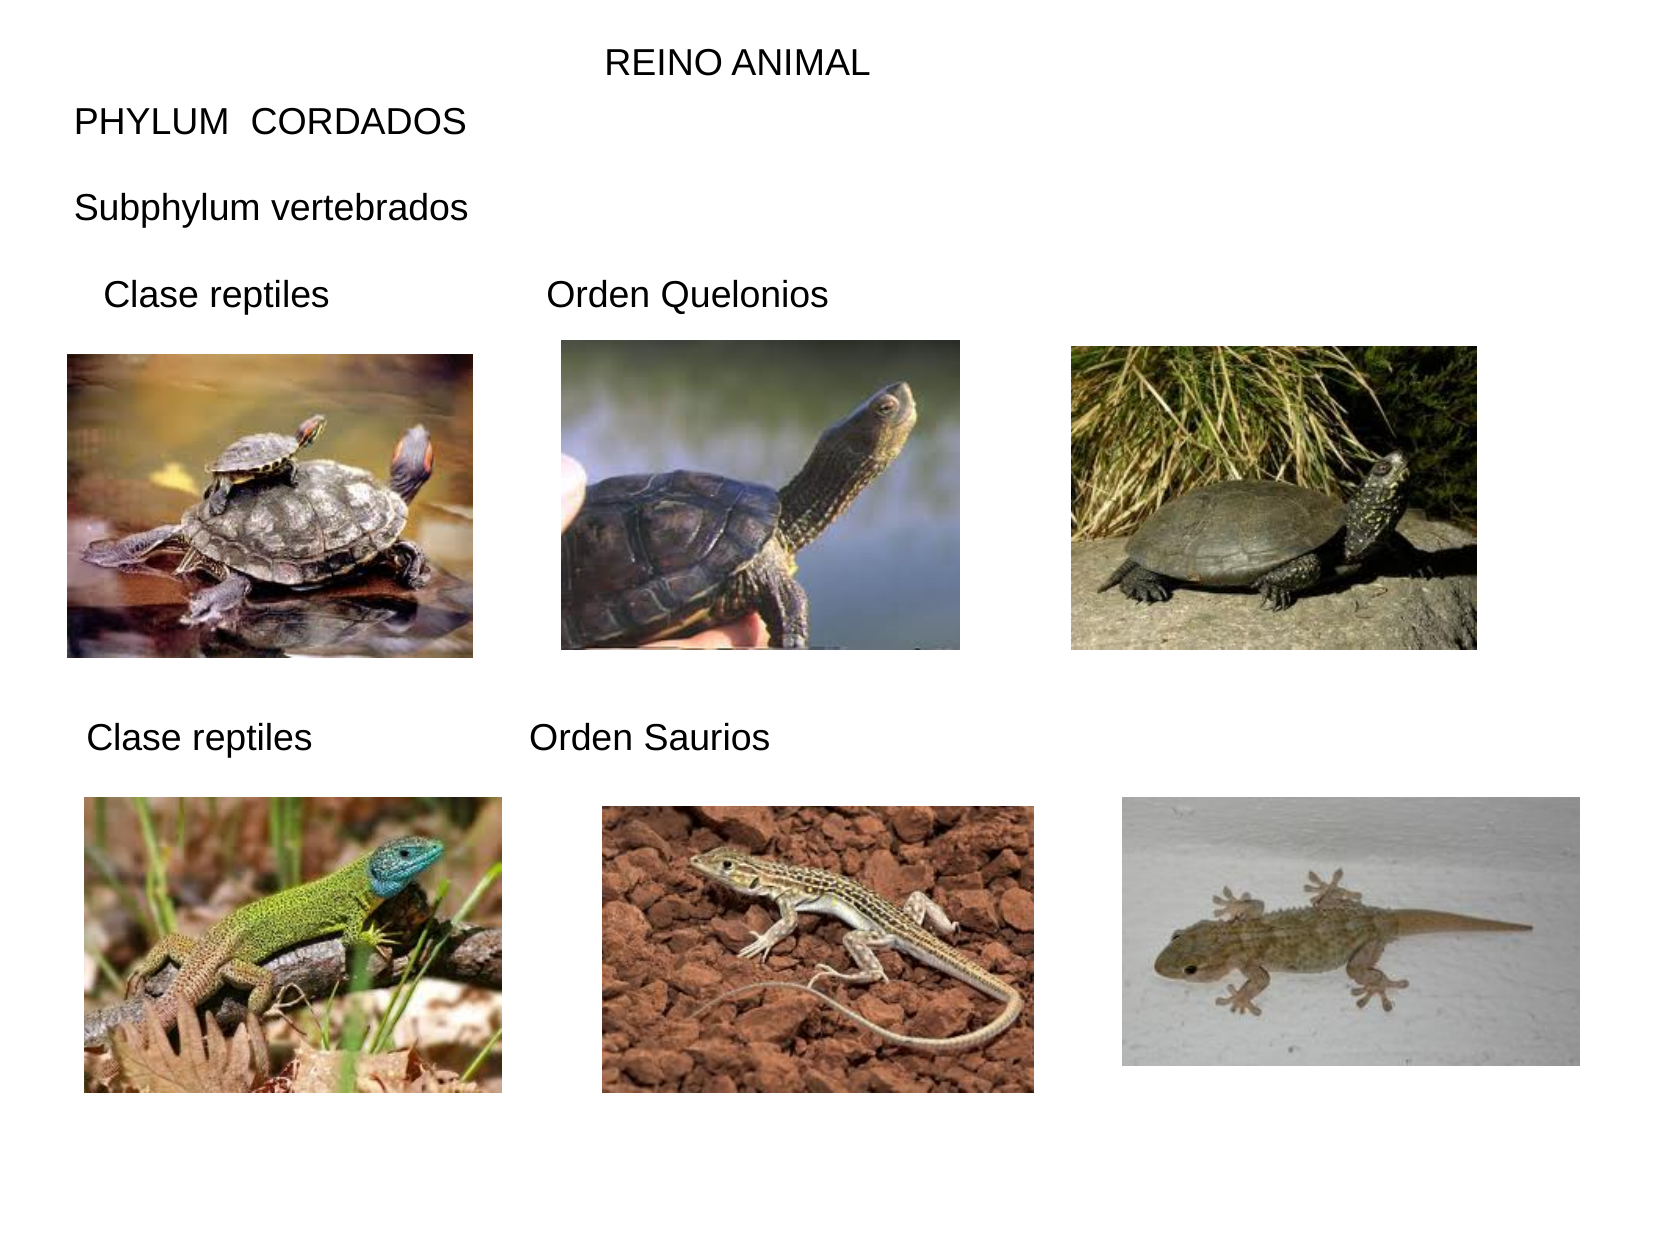

REINO ANIMAL
PHYLUM CORDADOS
Subphylum vertebrados
Clase reptiles			Orden Quelonios
Clase reptiles			Orden Saurios